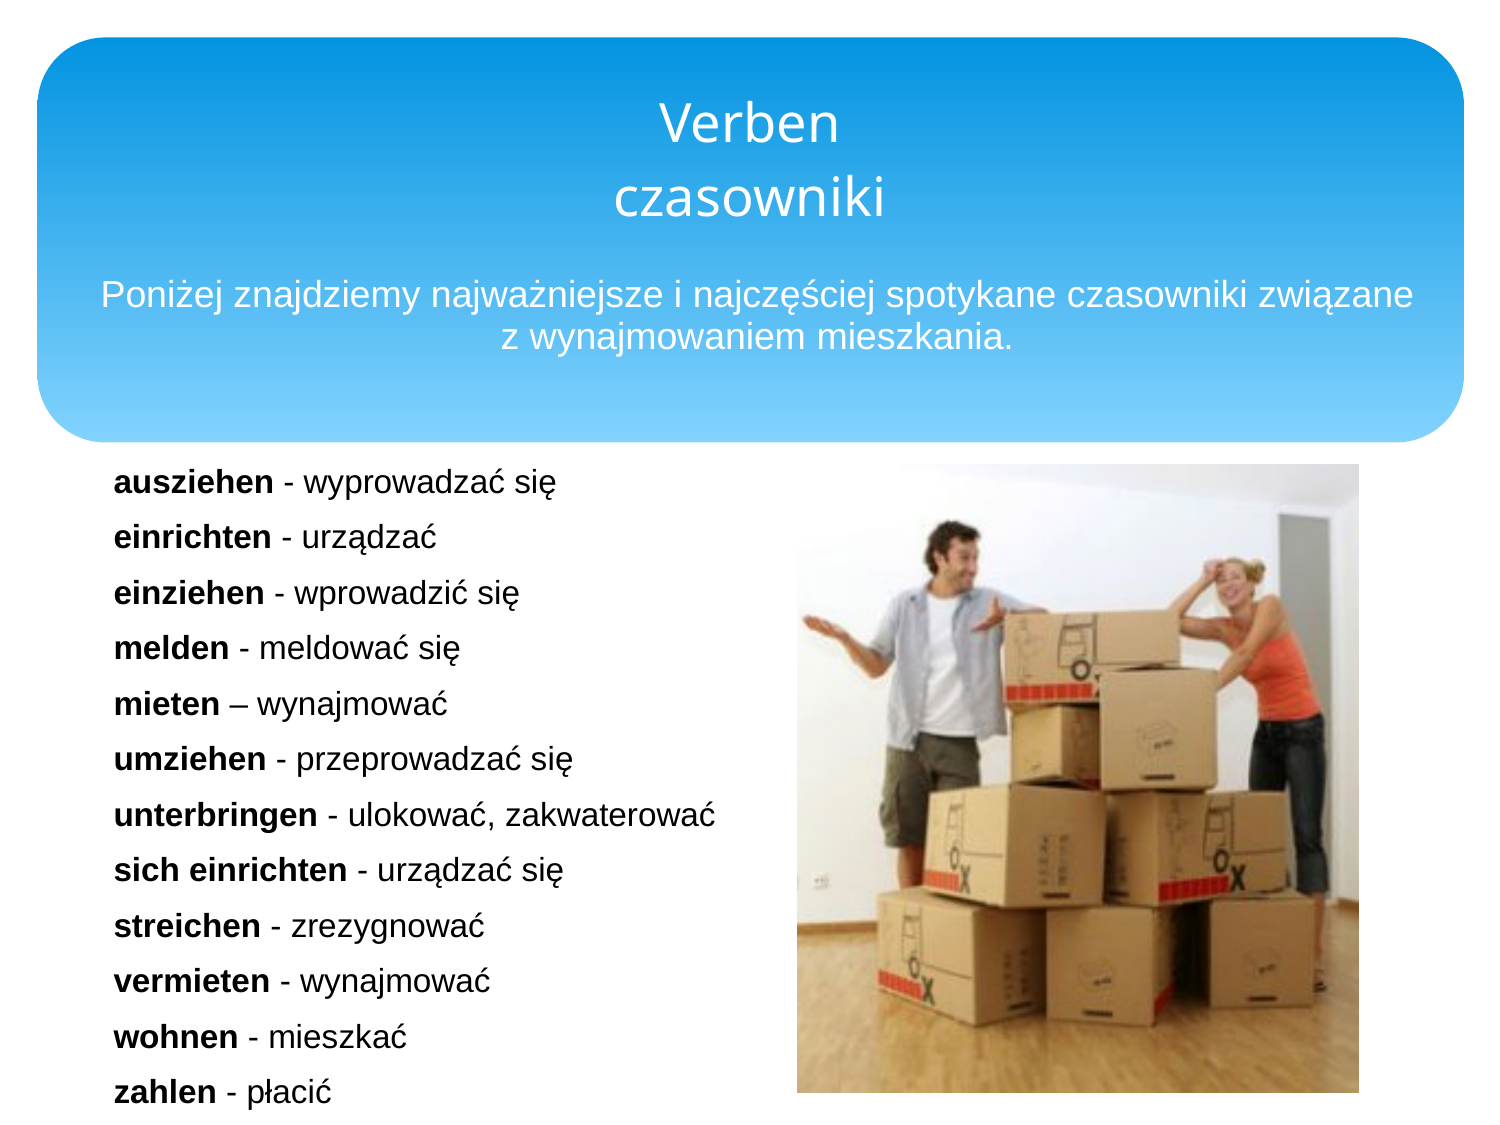

# Verben czasowniki
Poniżej znajdziemy najważniejsze i najczęściej spotykane czasowniki związane
z wynajmowaniem mieszkania.
ausziehen - wyprowadzać się
einrichten - urządzać
einziehen - wprowadzić się
melden - meldować się
mieten – wynajmować
umziehen - przeprowadzać się
unterbringen - ulokować, zakwaterować
sich einrichten - urządzać się
streichen - zrezygnować
vermieten - wynajmować
wohnen - mieszkać
zahlen - płacić